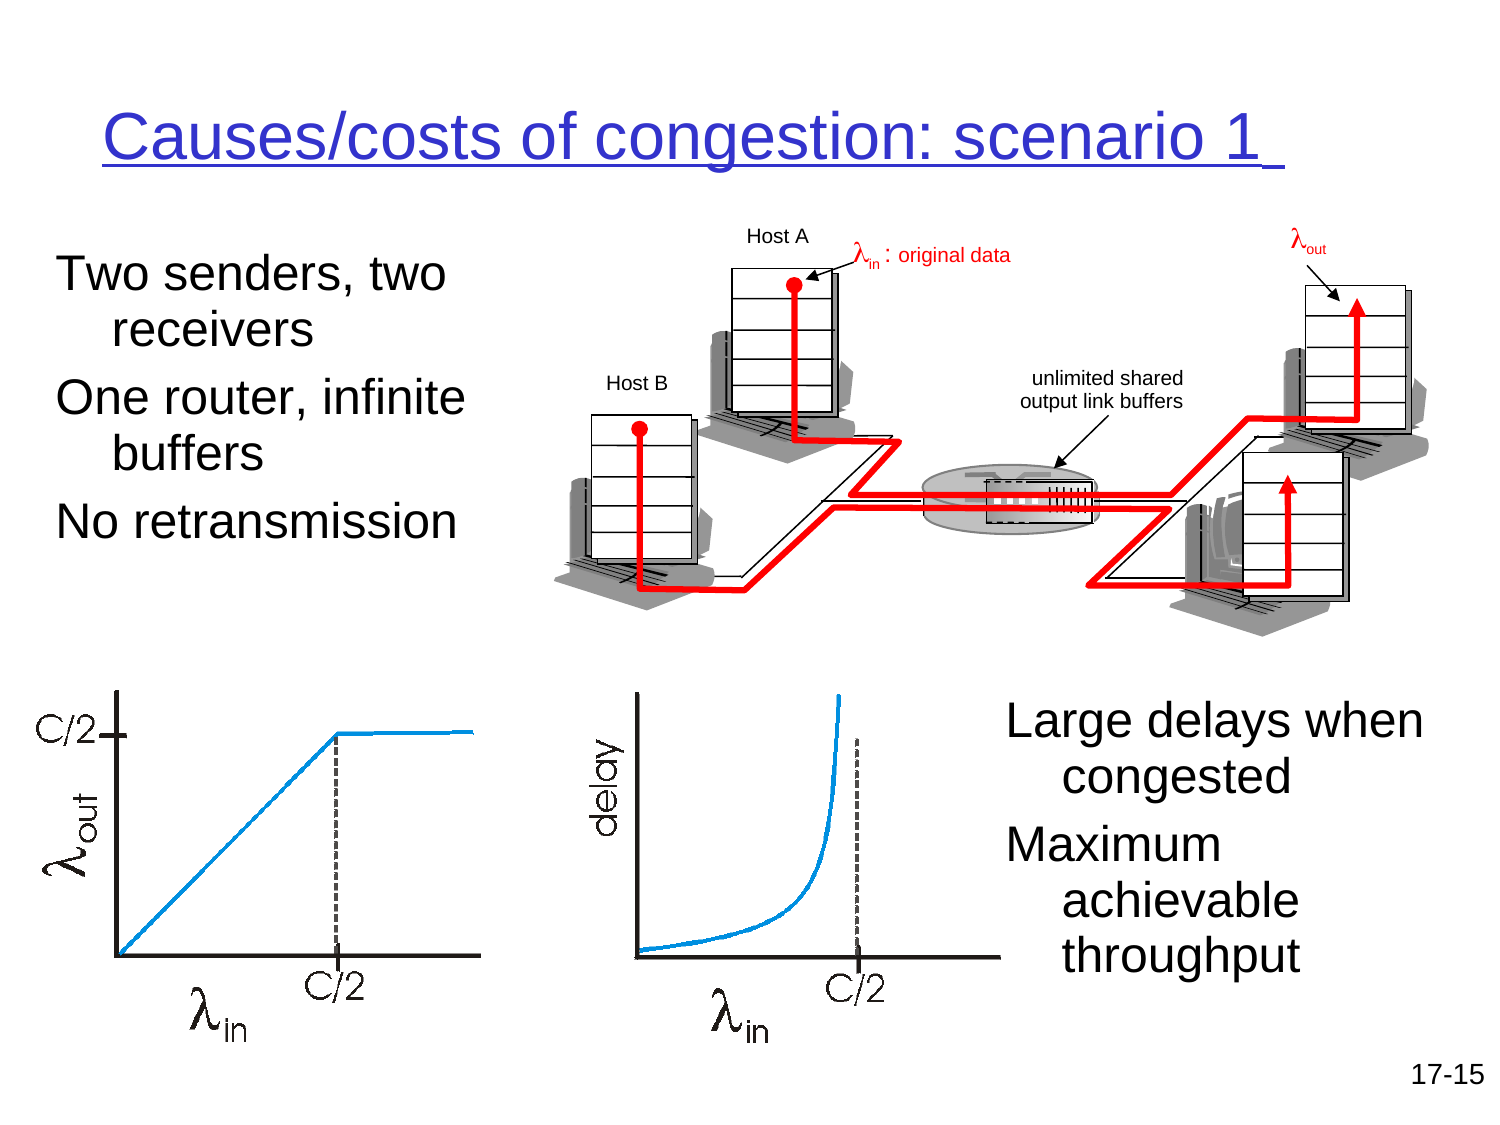

# Causes/costs of congestion: scenario 1
Host A
out
in : original data
unlimited shared output link buffers
Host B
Two senders, two receivers
One router, infinite buffers
No retransmission
Large delays when congested
Maximum achievable throughput
15